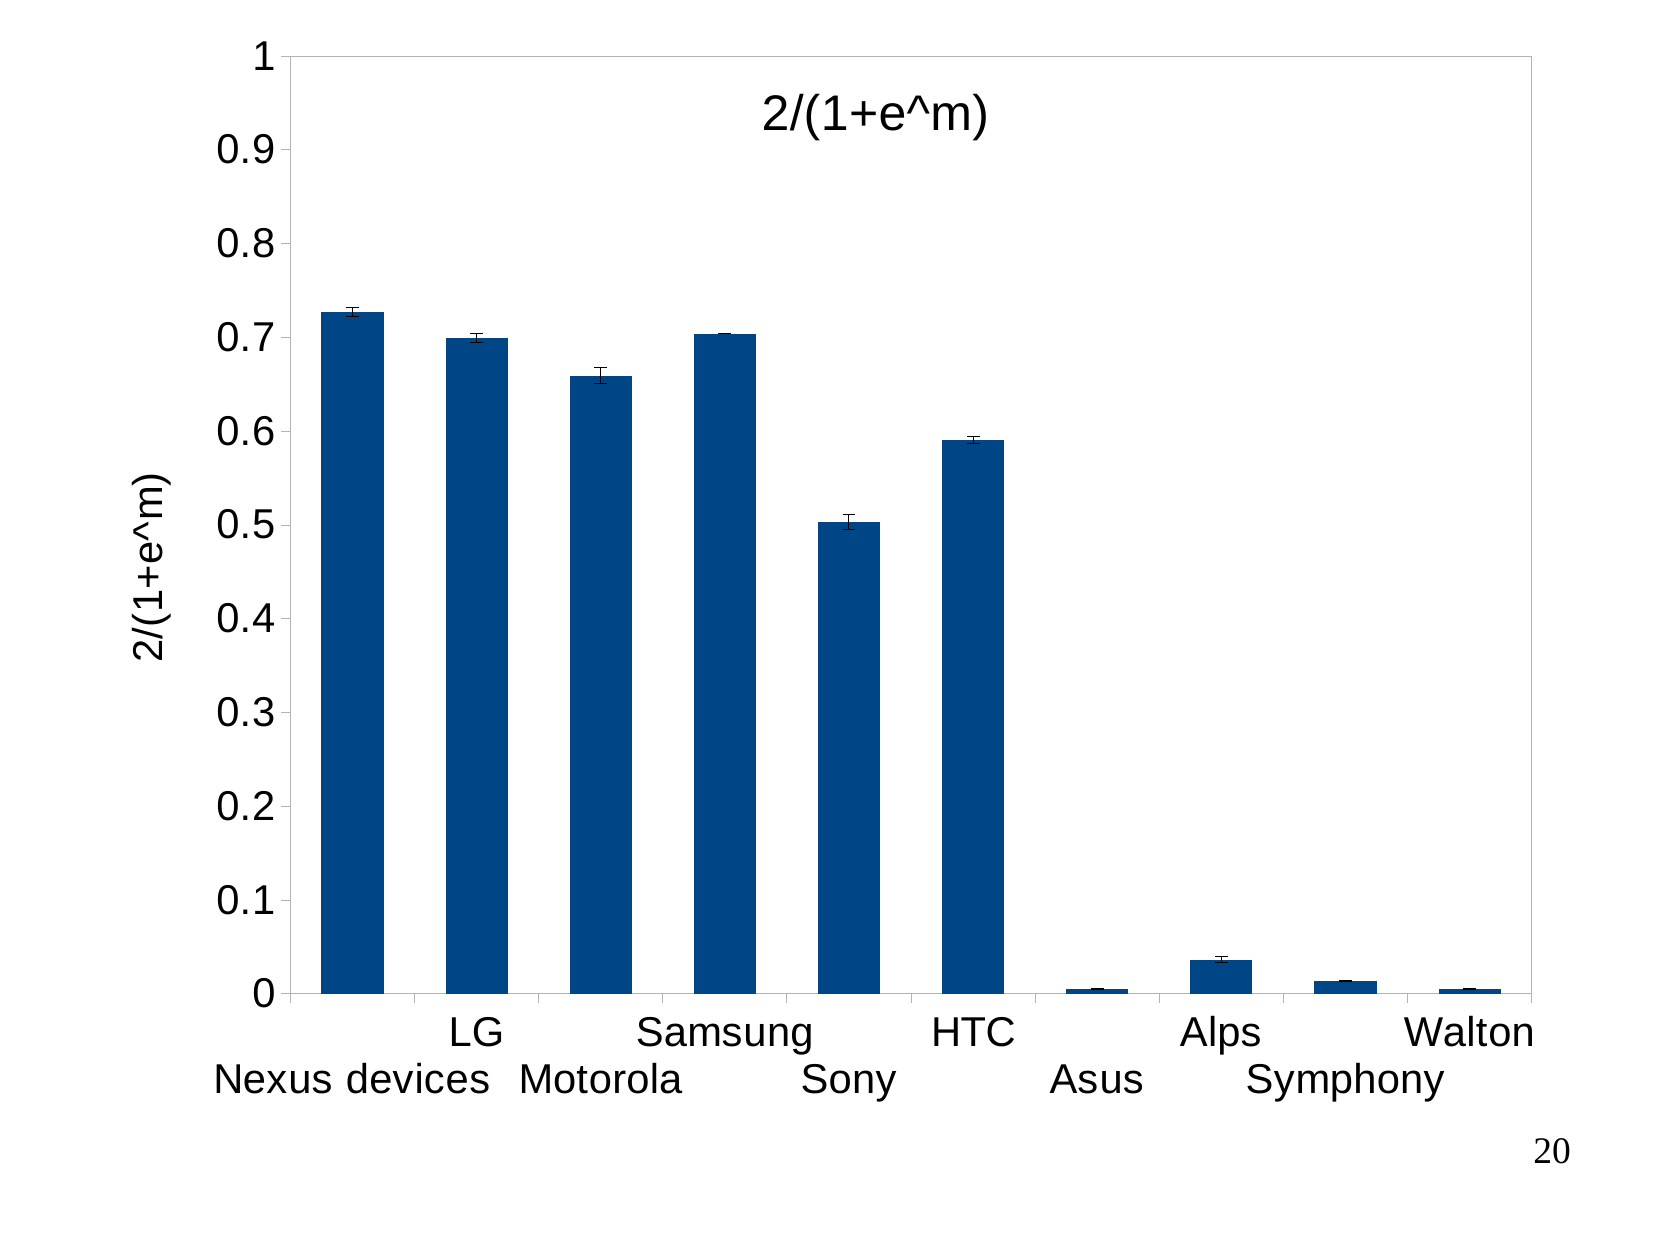

### Chart: 2/(1+e^m)
| Category | Column H |
|---|---|
| Nexus devices | 0.727094919436867 |
| LG | 0.699562902852346 |
| Motorola | 0.659197680382263 |
| Samsung | 0.7041183958387 |
| Sony | 0.503236556785872 |
| HTC | 0.590508604003818 |
| Asus | 0.00489616075060038 |
| Alps | 0.036327382056865 |
| Symphony | 0.0133857018485697 |
| Walton | 0.00494524631326955 |20